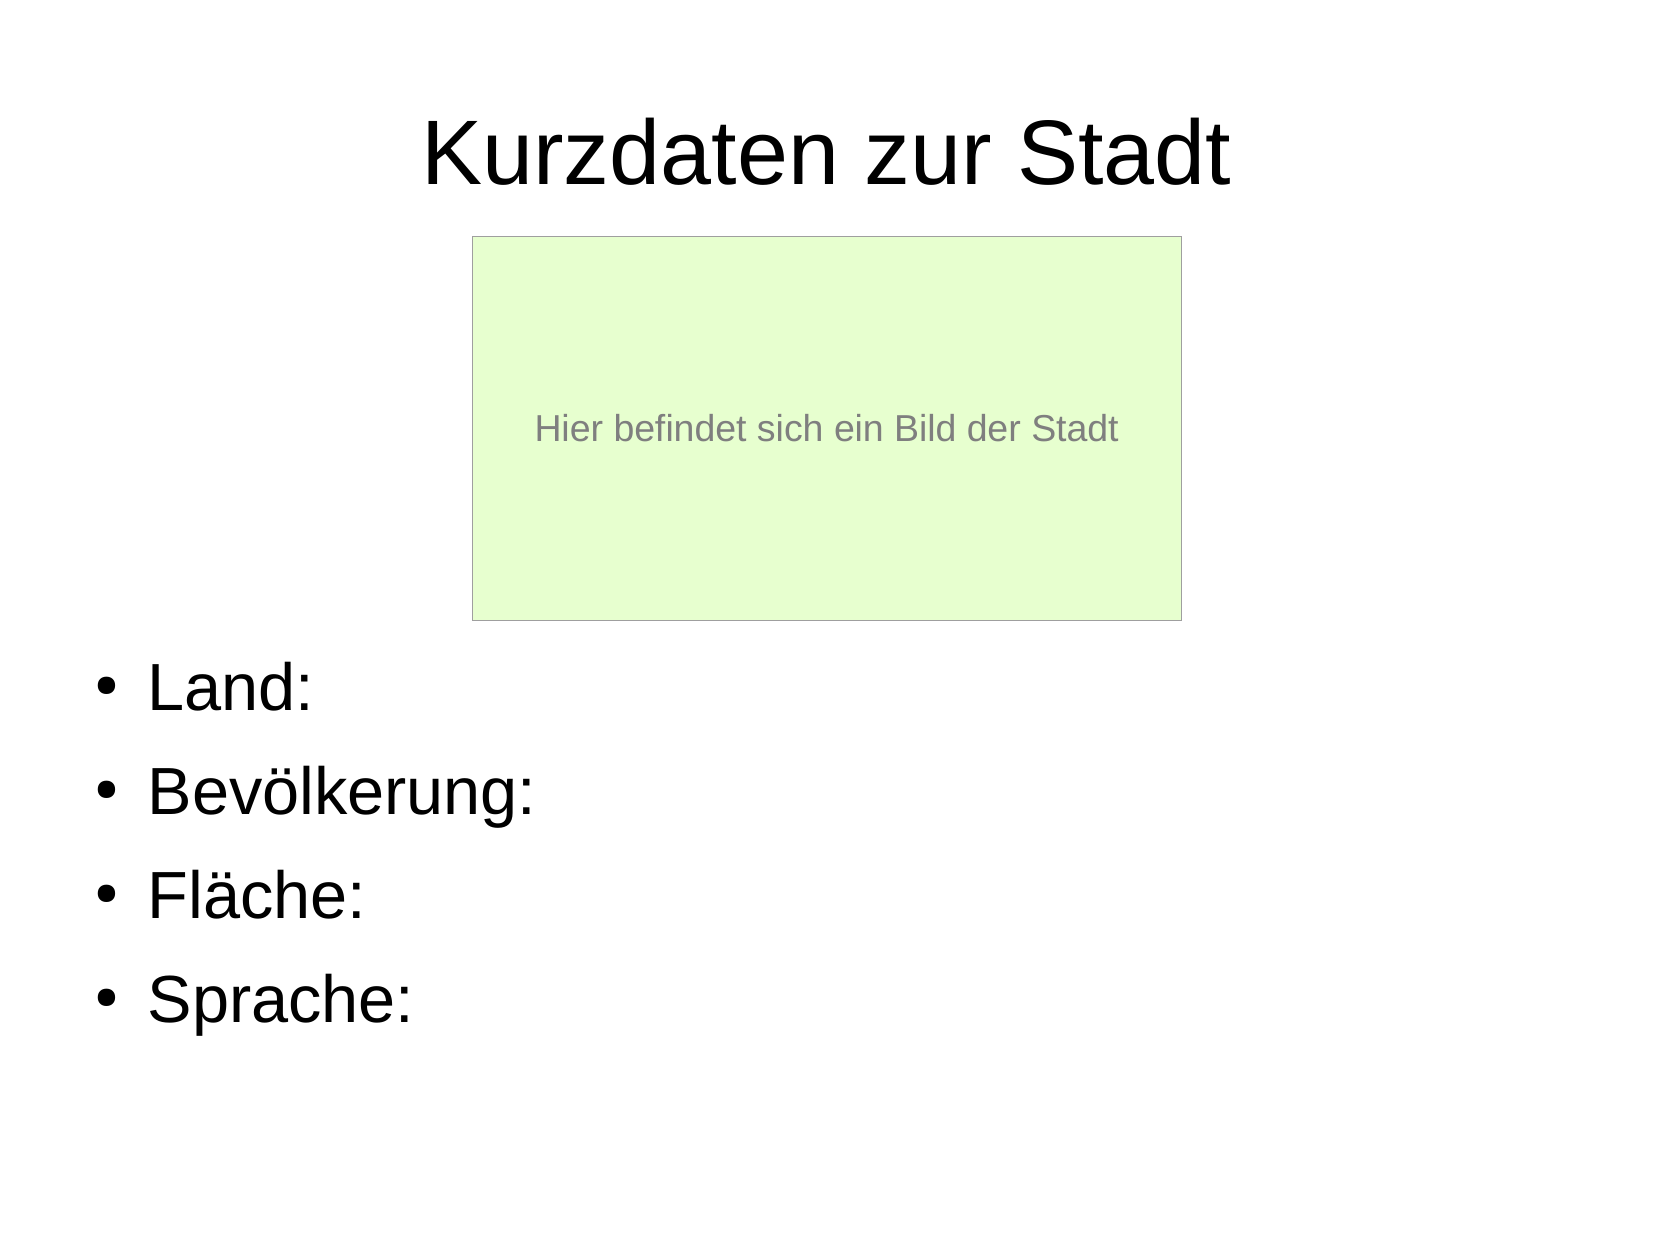

# Kurzdaten zur Stadt
Hier befindet sich ein Bild der Stadt
Land:
Bevölkerung:
Fläche:
Sprache: